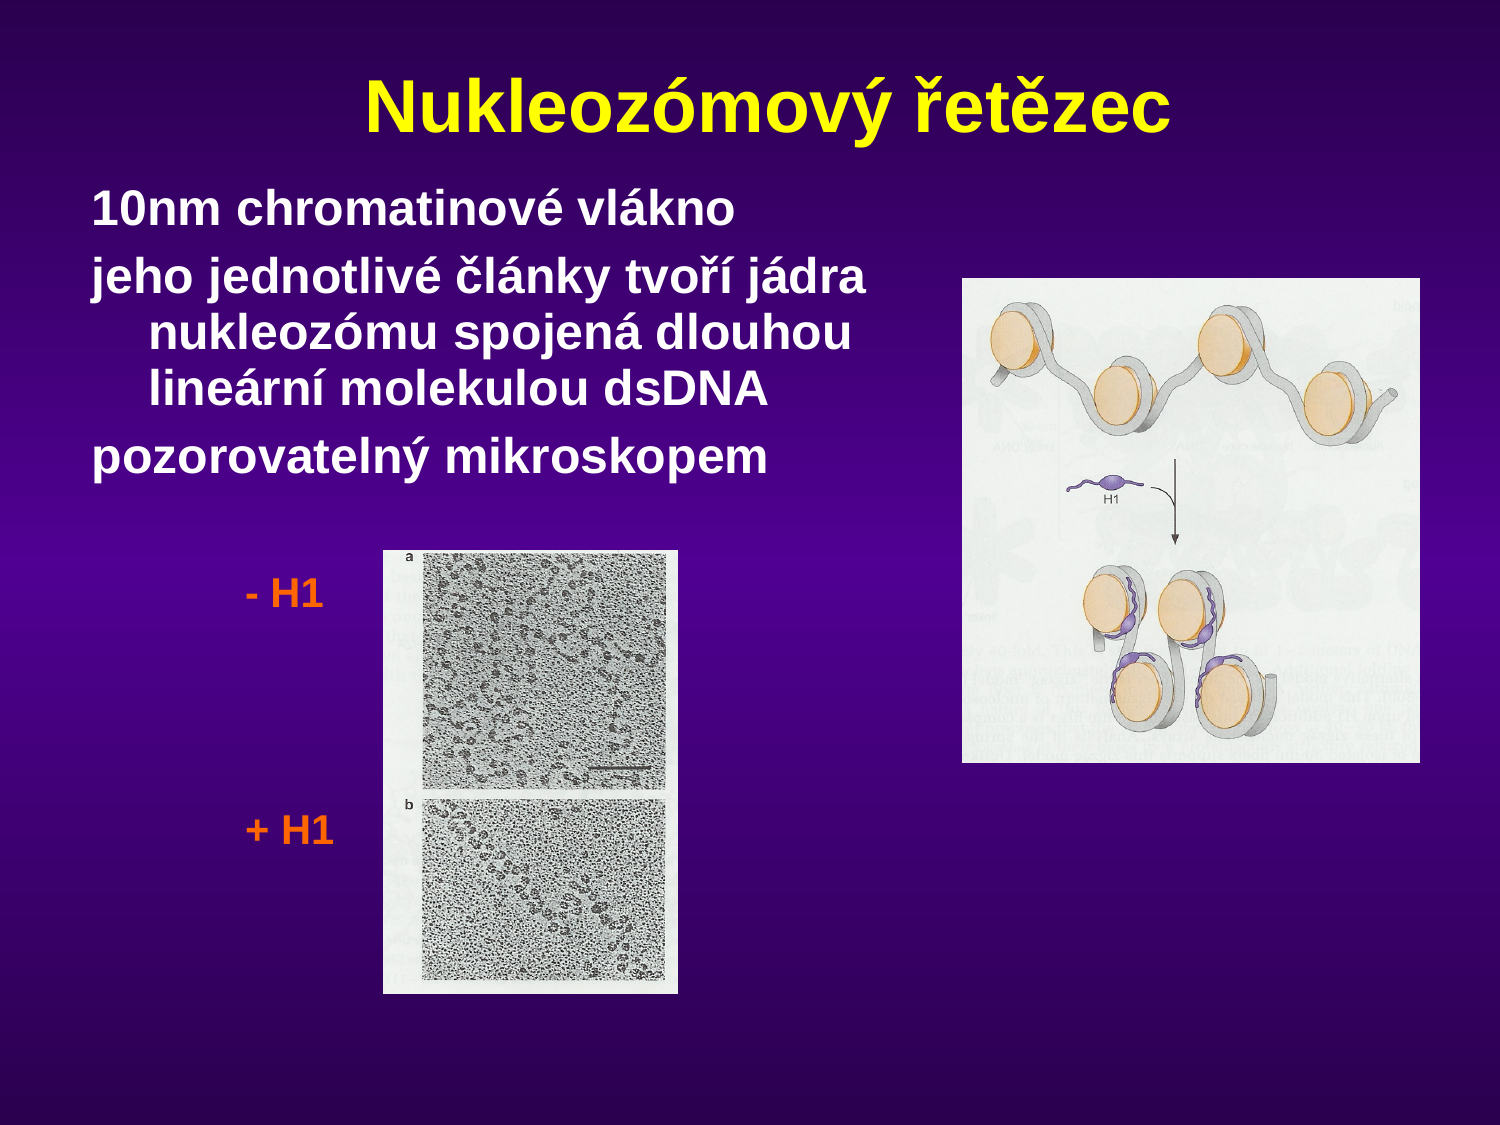

# Nukleozómový řetězec
10nm chromatinové vlákno
jeho jednotlivé články tvoří jádra nukleozómu spojená dlouhou lineární molekulou dsDNA
pozorovatelný mikroskopem
- H1
+ H1